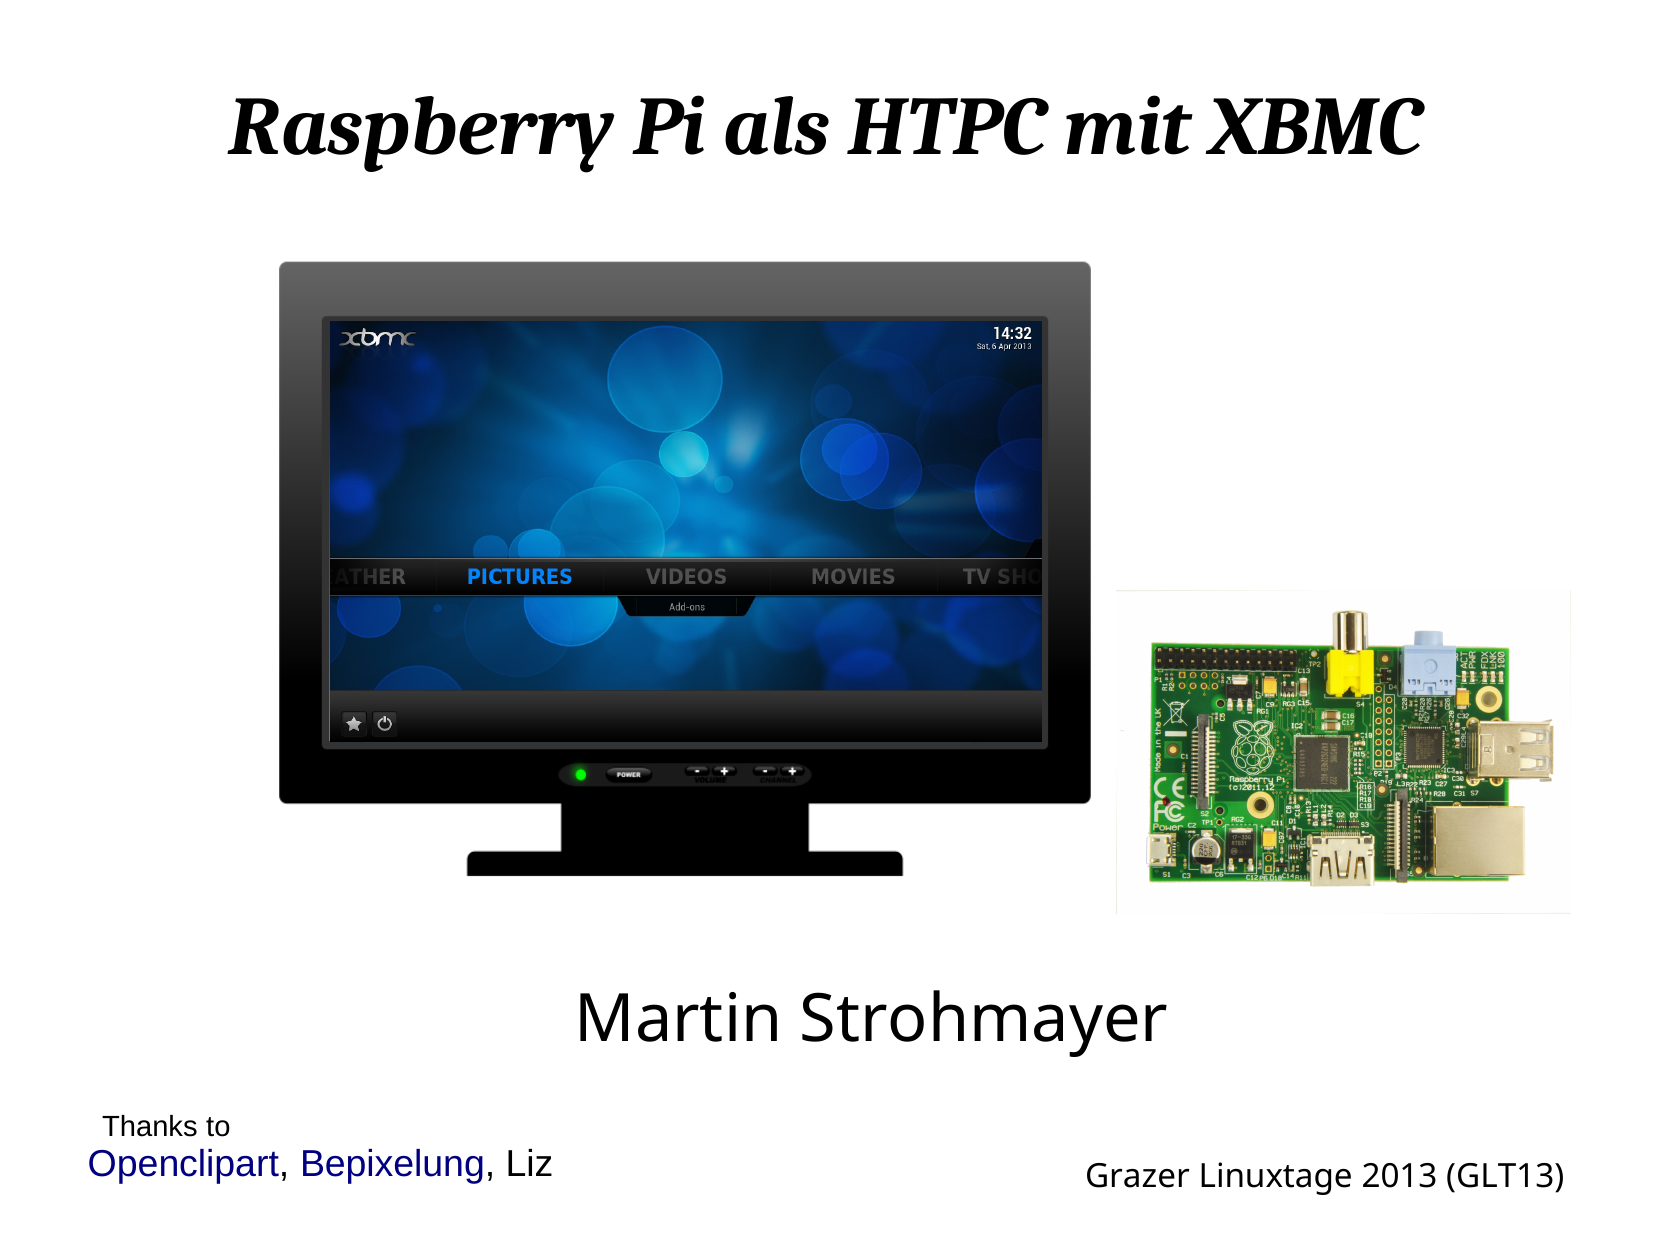

# Raspberry Pi als HTPC mit XBMC
Martin Strohmayer
Grazer Linuxtage 2013 (GLT13)
Thanks to
Openclipart, Bepixelung, Liz